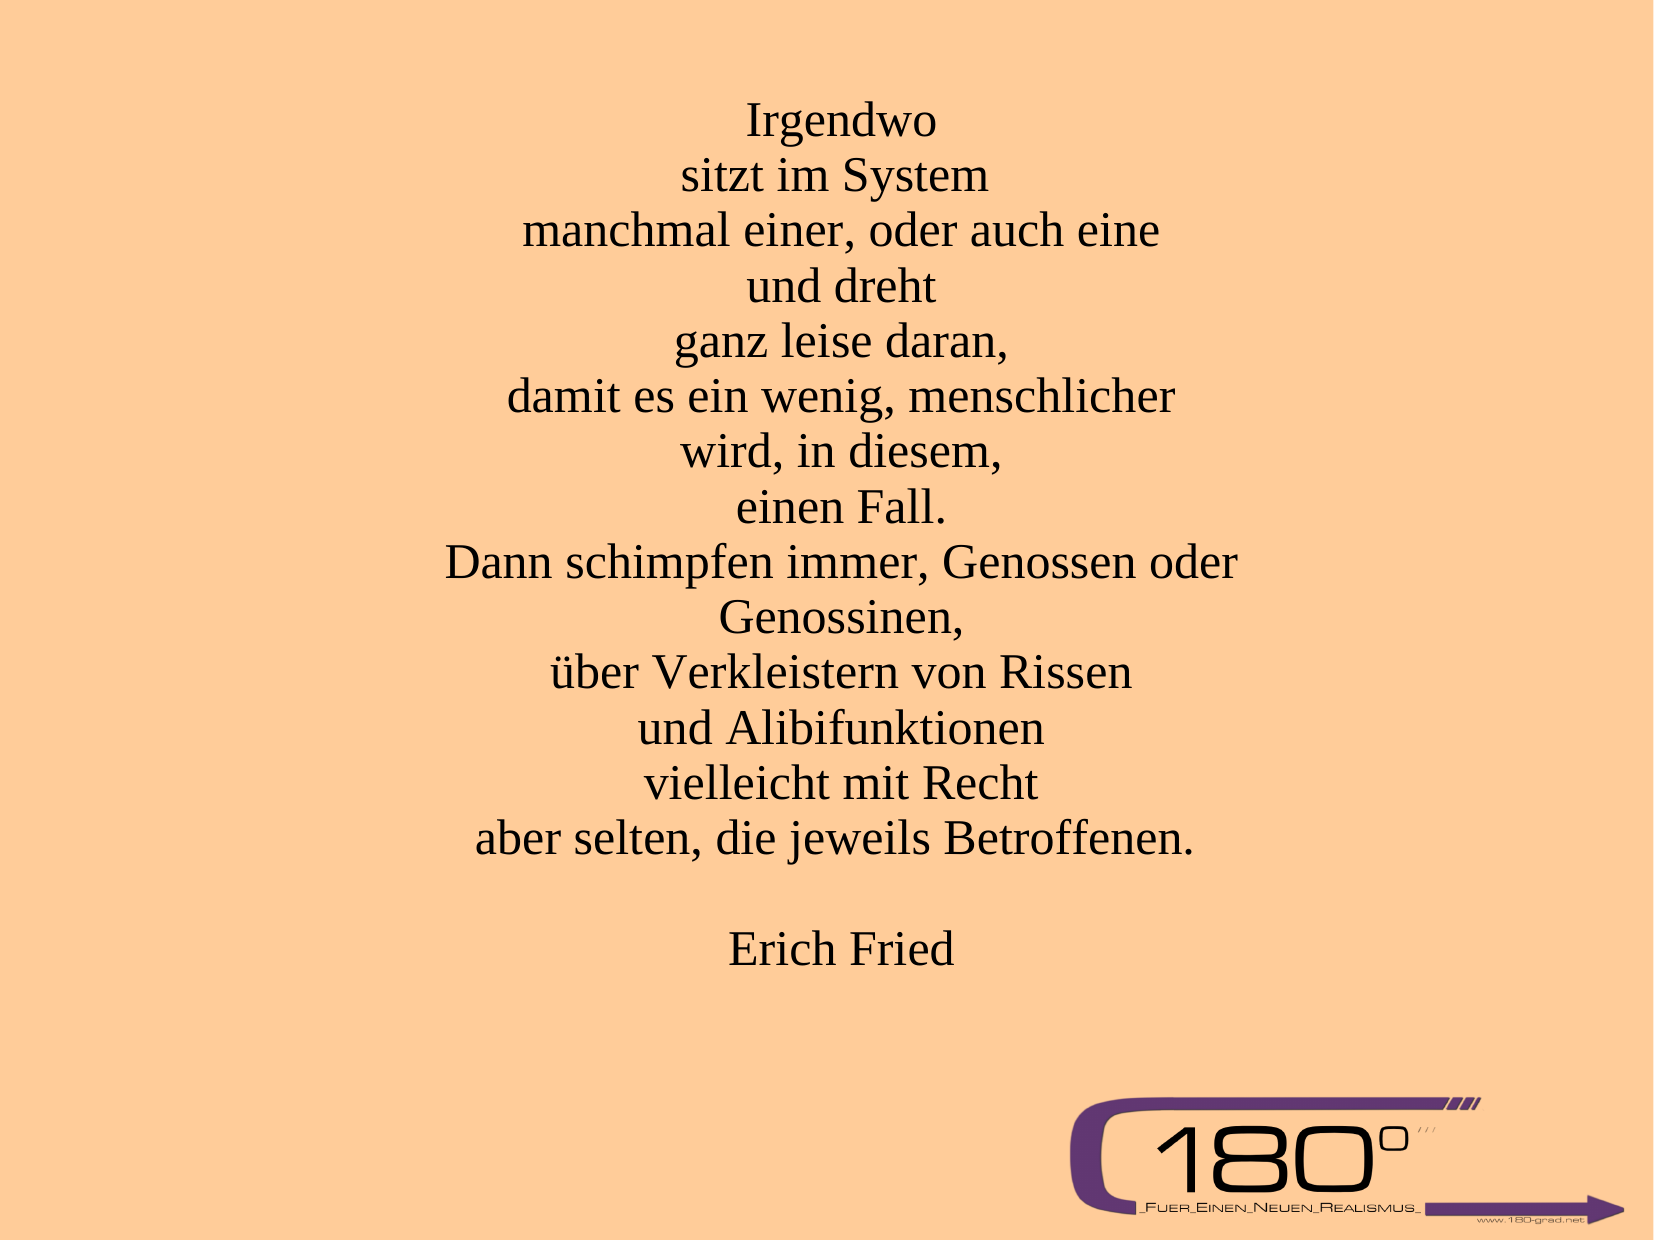

Irgendwo
sitzt im System
manchmal einer, oder auch eine
und dreht
ganz leise daran,
damit es ein wenig, menschlicher
wird, in diesem,
einen Fall.
Dann schimpfen immer, Genossen oder Genossinen,
über Verkleistern von Rissen
und Alibifunktionen
vielleicht mit Recht
aber selten, die jeweils Betroffenen.
Erich Fried